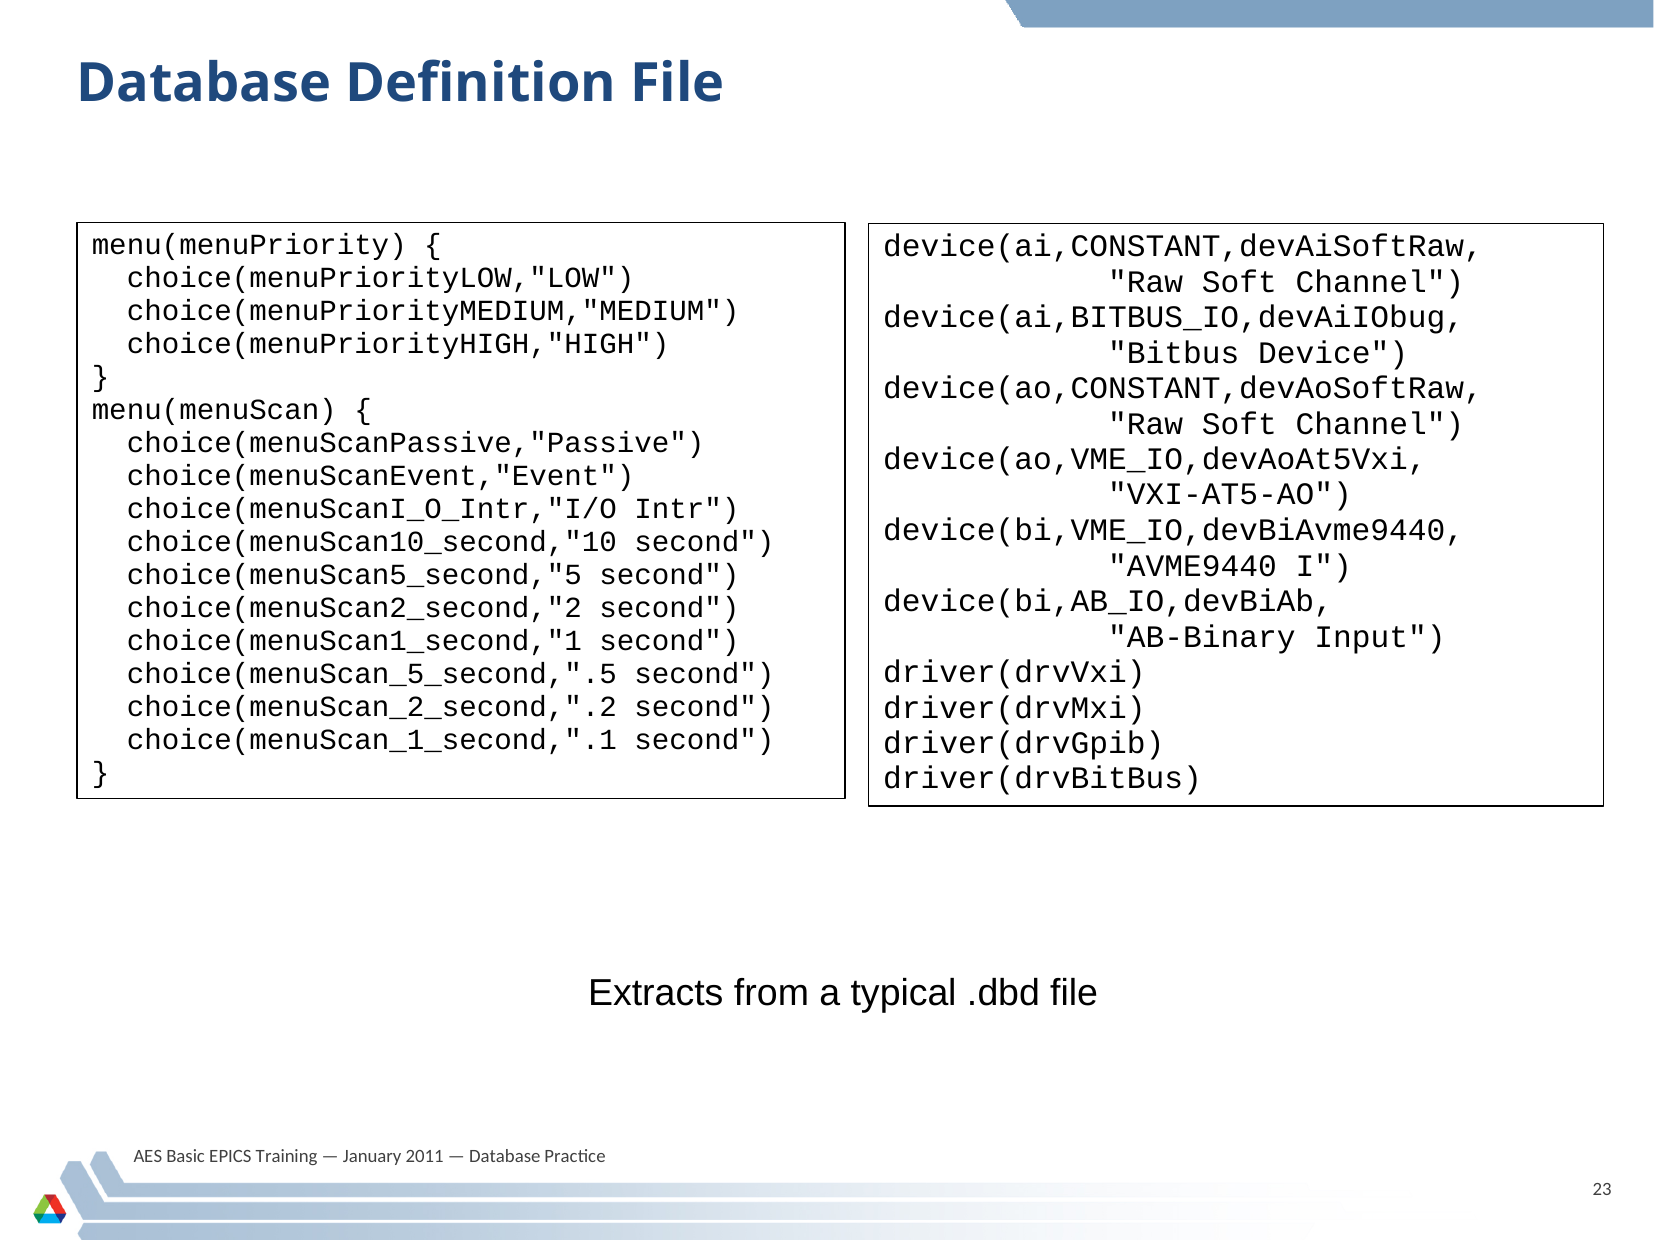

# Database Definition File
menu(menuPriority) {
 choice(menuPriorityLOW,"LOW")
 choice(menuPriorityMEDIUM,"MEDIUM")
 choice(menuPriorityHIGH,"HIGH")
}
menu(menuScan) {
 choice(menuScanPassive,"Passive")
 choice(menuScanEvent,"Event")
 choice(menuScanI_O_Intr,"I/O Intr")
 choice(menuScan10_second,"10 second")
 choice(menuScan5_second,"5 second")
 choice(menuScan2_second,"2 second")
 choice(menuScan1_second,"1 second")
 choice(menuScan_5_second,".5 second")
 choice(menuScan_2_second,".2 second")
 choice(menuScan_1_second,".1 second")
}
device(ai,CONSTANT,devAiSoftRaw,
 "Raw Soft Channel")
device(ai,BITBUS_IO,devAiIObug,
 "Bitbus Device")
device(ao,CONSTANT,devAoSoftRaw,
 "Raw Soft Channel")
device(ao,VME_IO,devAoAt5Vxi,
 "VXI-AT5-AO")
device(bi,VME_IO,devBiAvme9440,
 "AVME9440 I")
device(bi,AB_IO,devBiAb,
 "AB-Binary Input")
driver(drvVxi)
driver(drvMxi)
driver(drvGpib)
driver(drvBitBus)
Extracts from a typical .dbd file
AES Basic EPICS Training — January 2011 — Database Practice
23